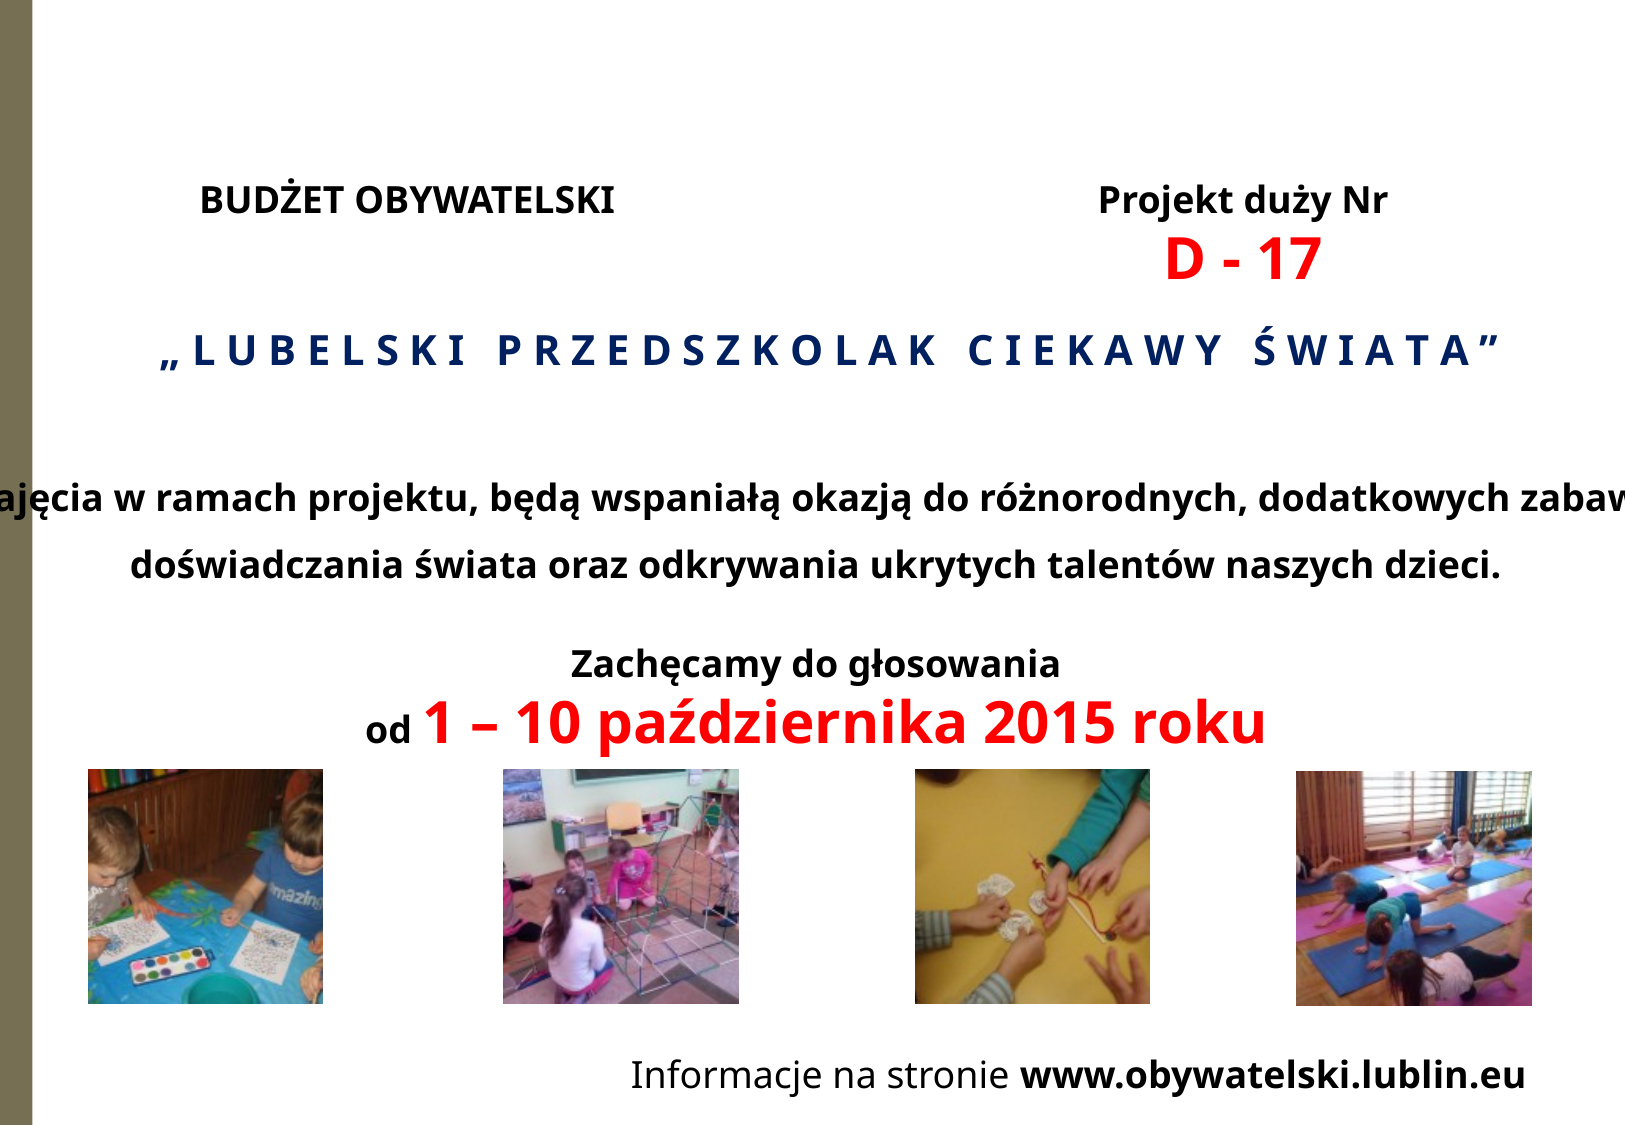

BUDŻET OBYWATELSKI
Projekt duży Nr
D - 17
„ L U B E L S K I P R Z E D S Z K O L A K C I E K A W Y Ś W I A T A ”
Zajęcia w ramach projektu, będą wspaniałą okazją do różnorodnych, dodatkowych zabaw,
doświadczania świata oraz odkrywania ukrytych talentów naszych dzieci.
Zachęcamy do głosowania
od 1 – 10 października 2015 roku
Informacje na stronie www.obywatelski.lublin.eu